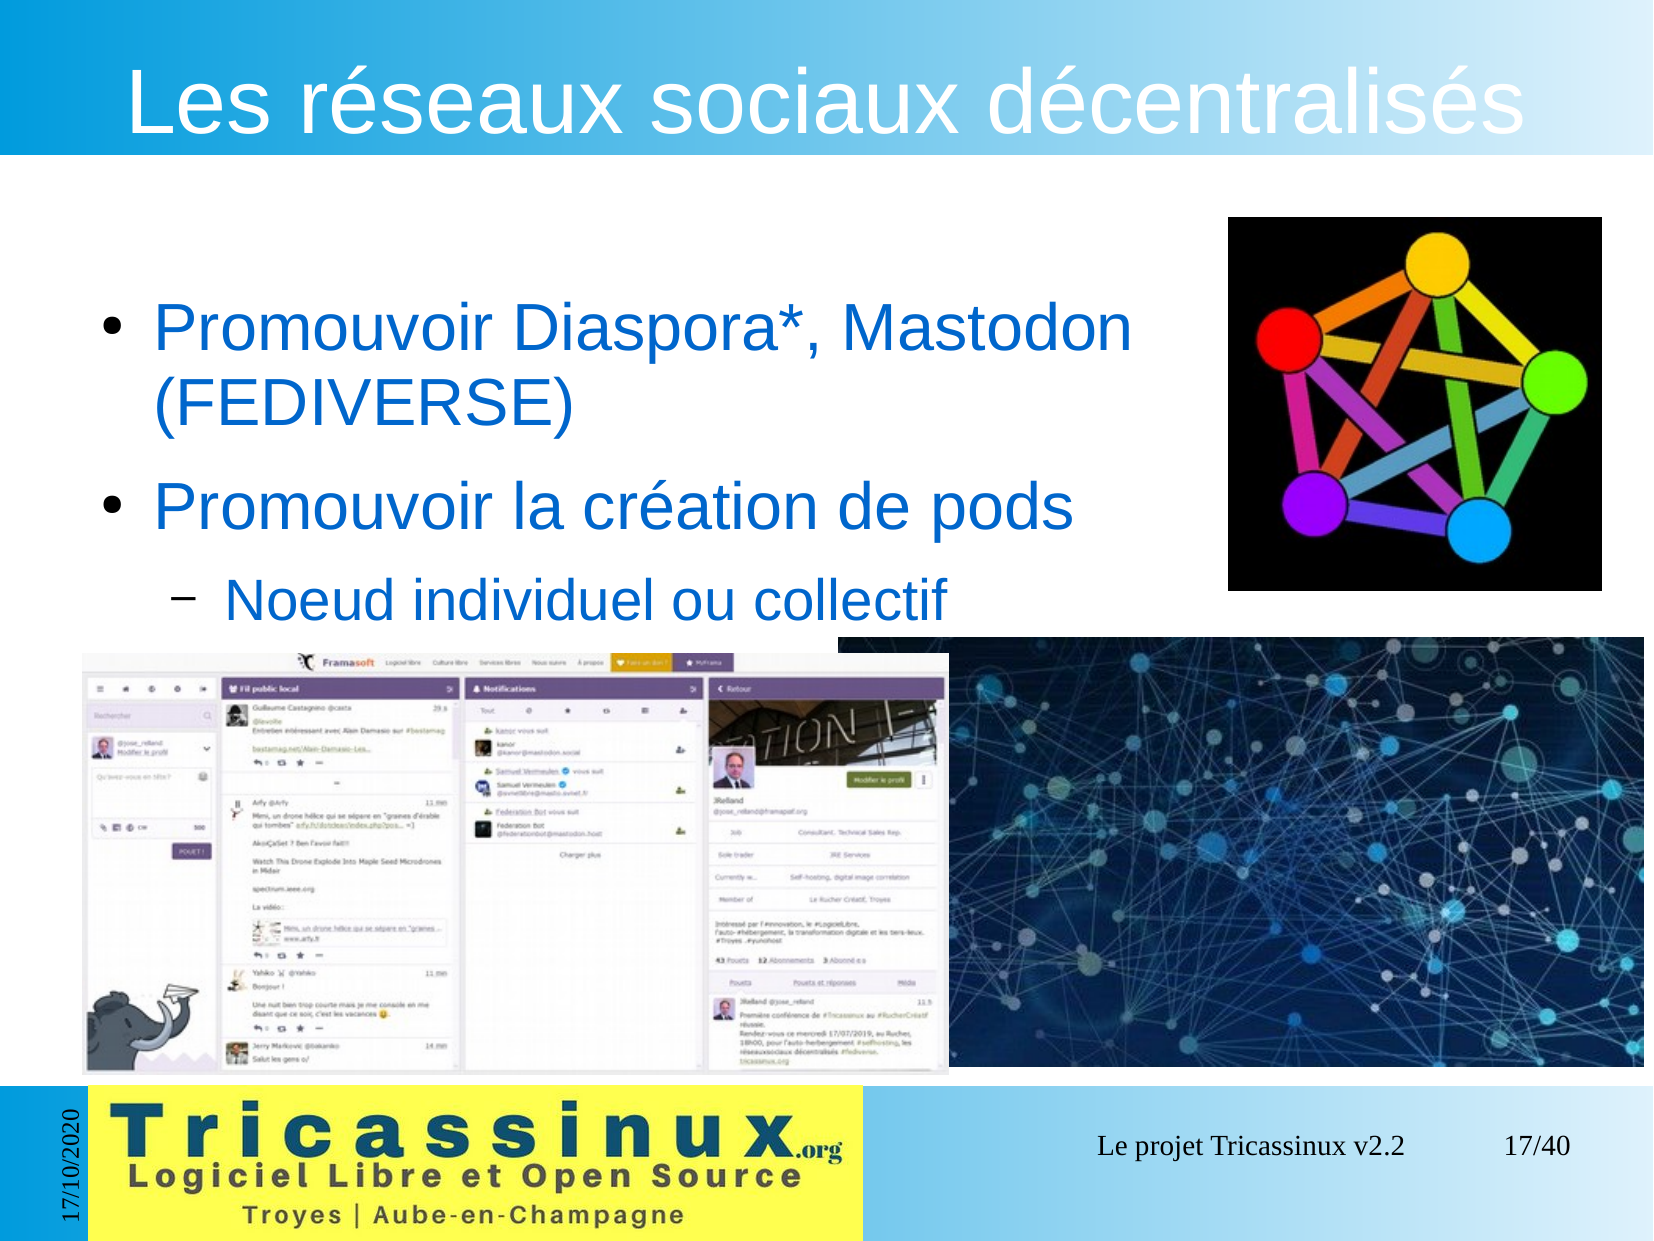

# Les réseaux sociaux décentralisés
Promouvoir Diaspora*, Mastodon (FEDIVERSE)
Promouvoir la création de pods
Noeud individuel ou collectif
17/10/2020
17